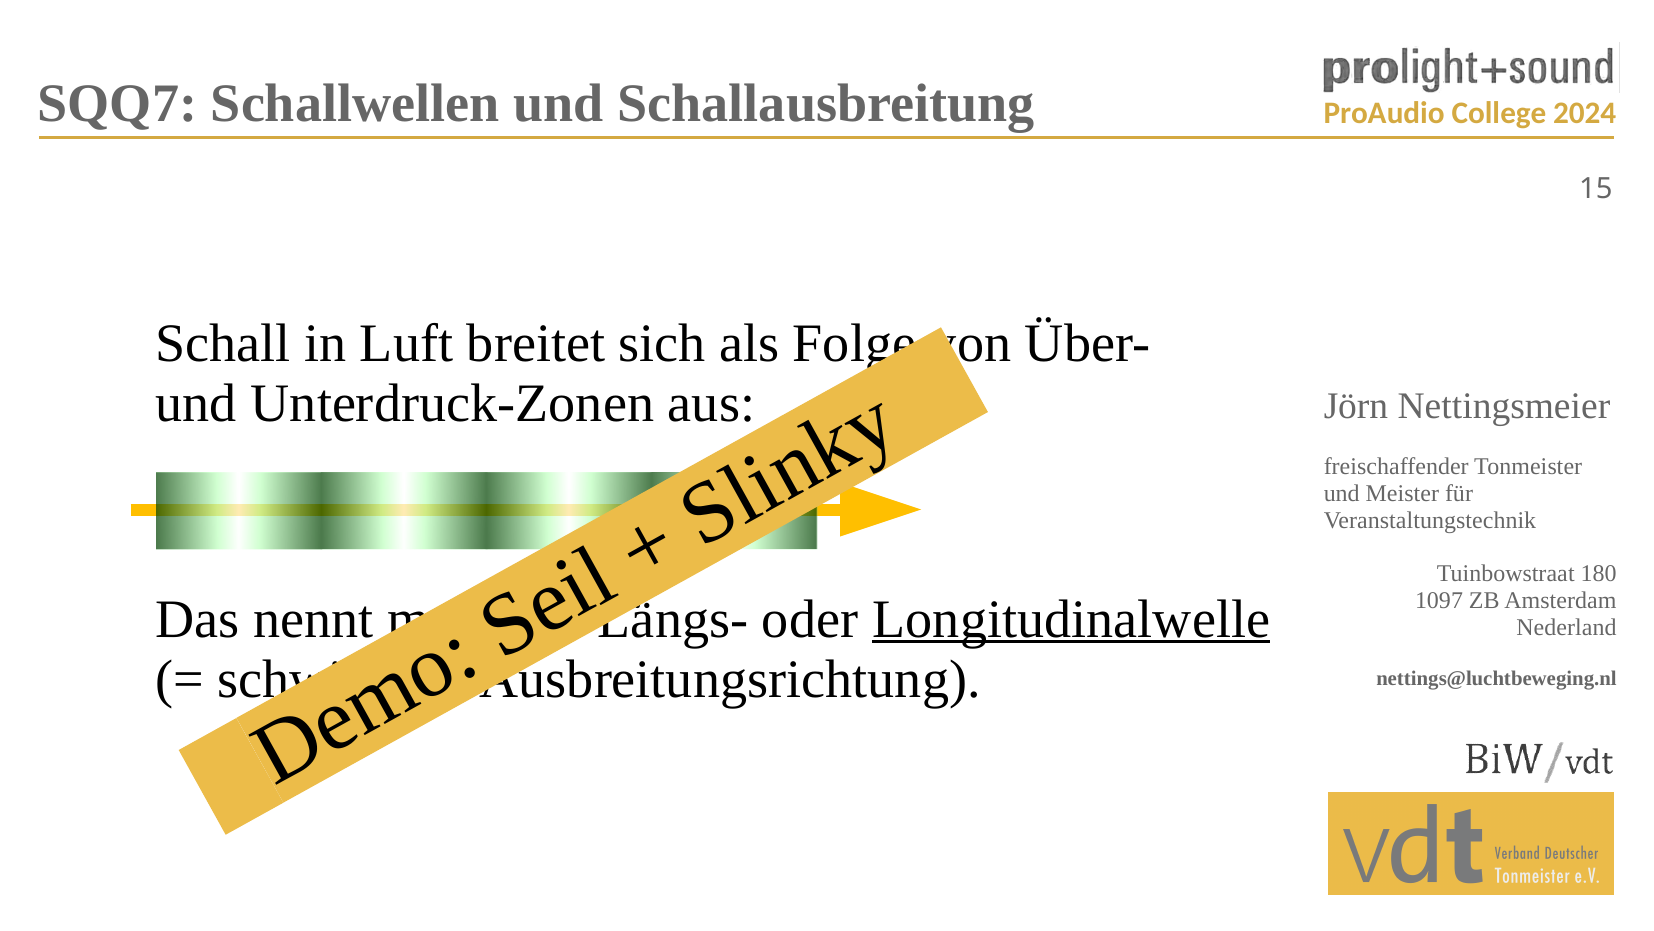

SQQ7: Schallwellen und Schallausbreitung
15
# Schall in Luft breitet sich als Folge von Über- und Unterdruck-Zonen aus:
Das nennt man eine Längs- oder Longitudinalwelle
(= schwingt in Ausbreitungsrichtung).
 Demo: Seil + Slinky